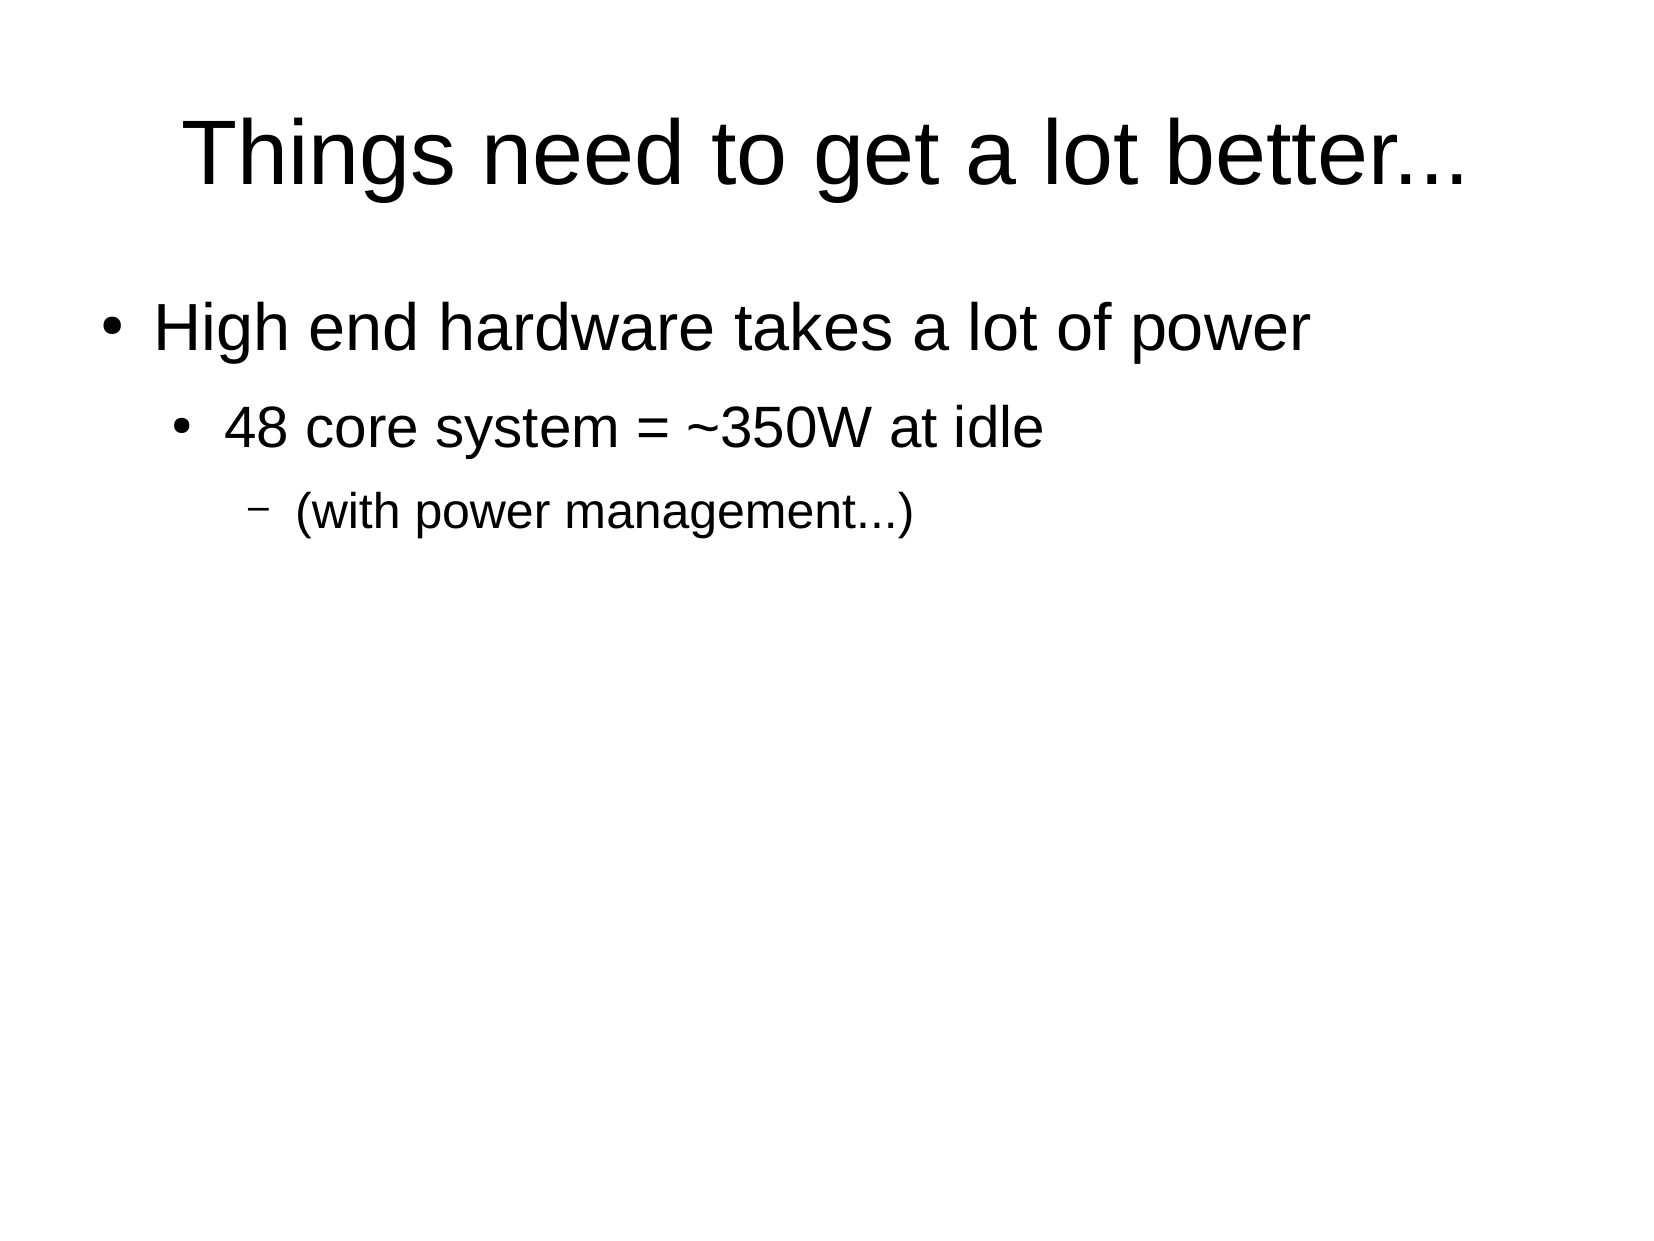

# Things need to get a lot better...
High end hardware takes a lot of power
48 core system = ~350W at idle
(with power management...)